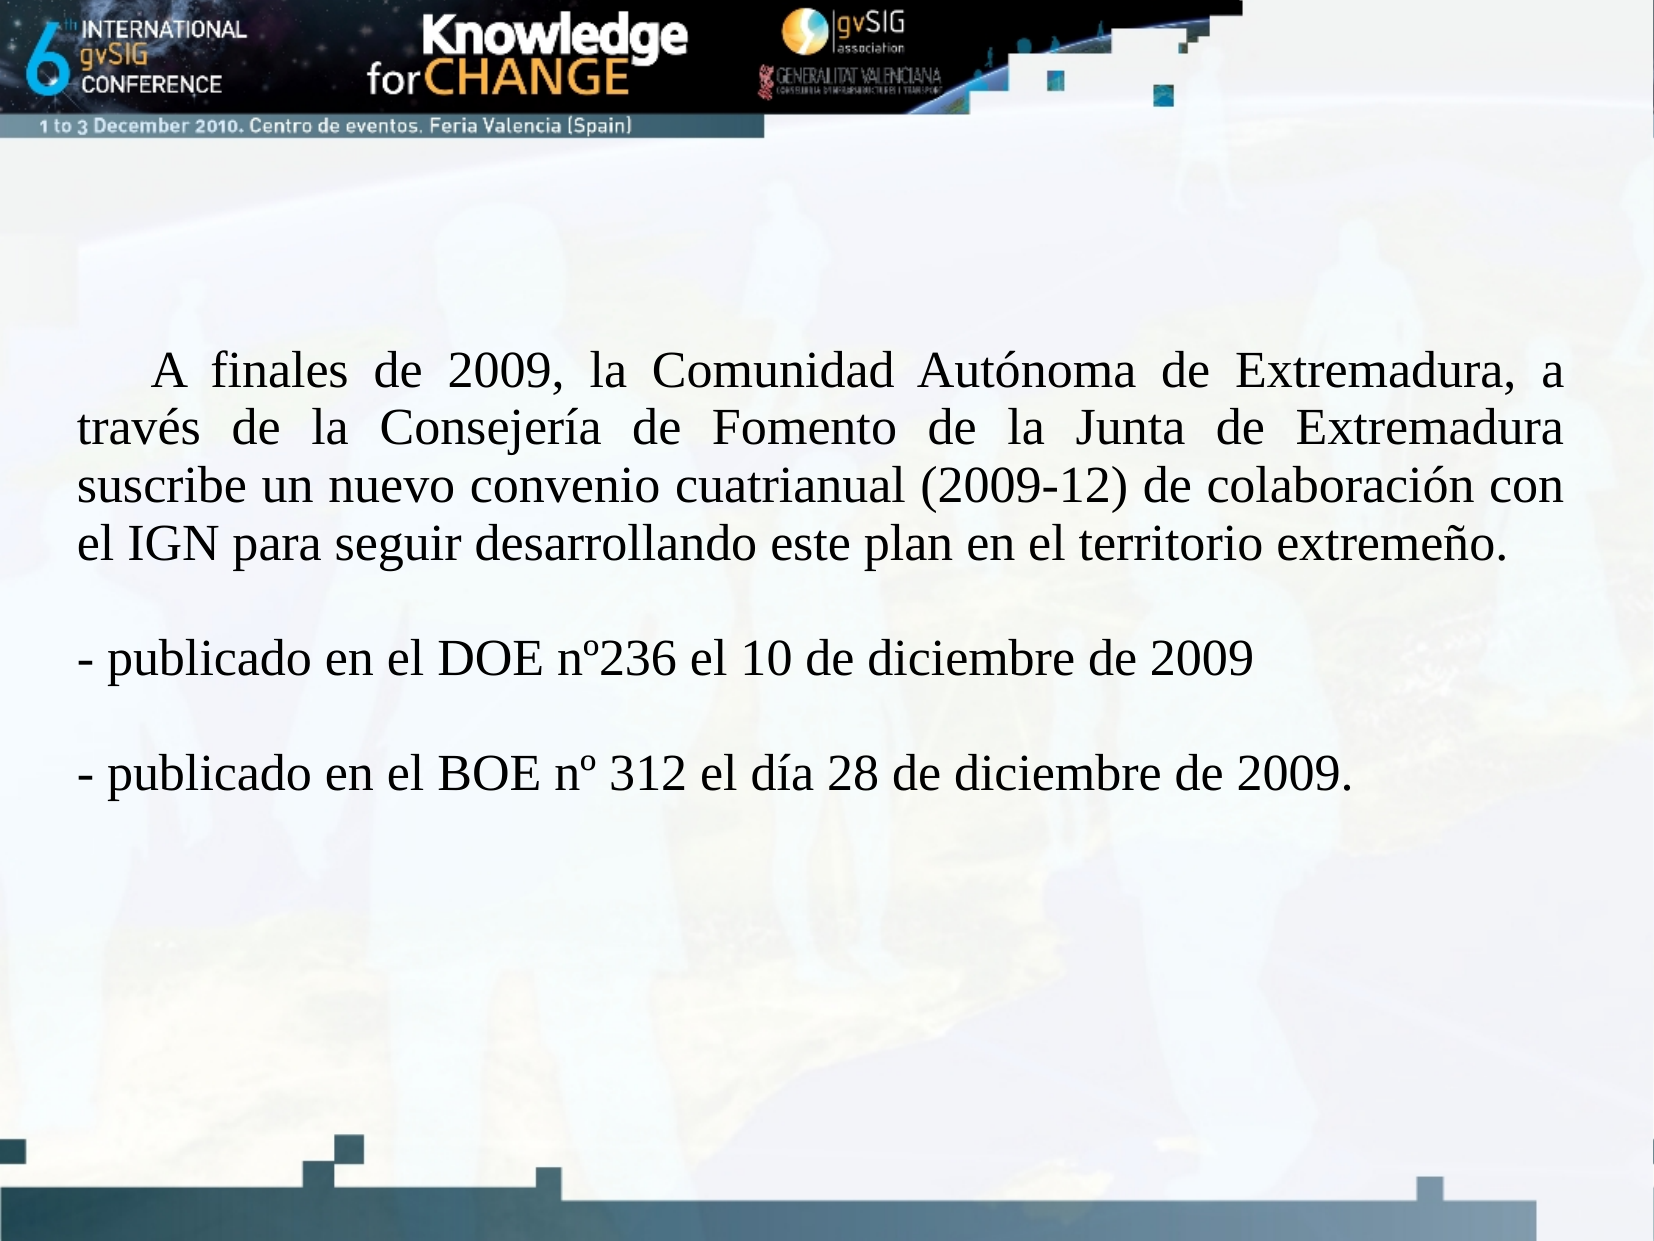

# A finales de 2009, la Comunidad Autónoma de Extremadura, a través de la Consejería de Fomento de la Junta de Extremadura suscribe un nuevo convenio cuatrianual (2009-12) de colaboración con el IGN para seguir desarrollando este plan en el territorio extremeño.
- publicado en el DOE nº236 el 10 de diciembre de 2009
- publicado en el BOE nº 312 el día 28 de diciembre de 2009.